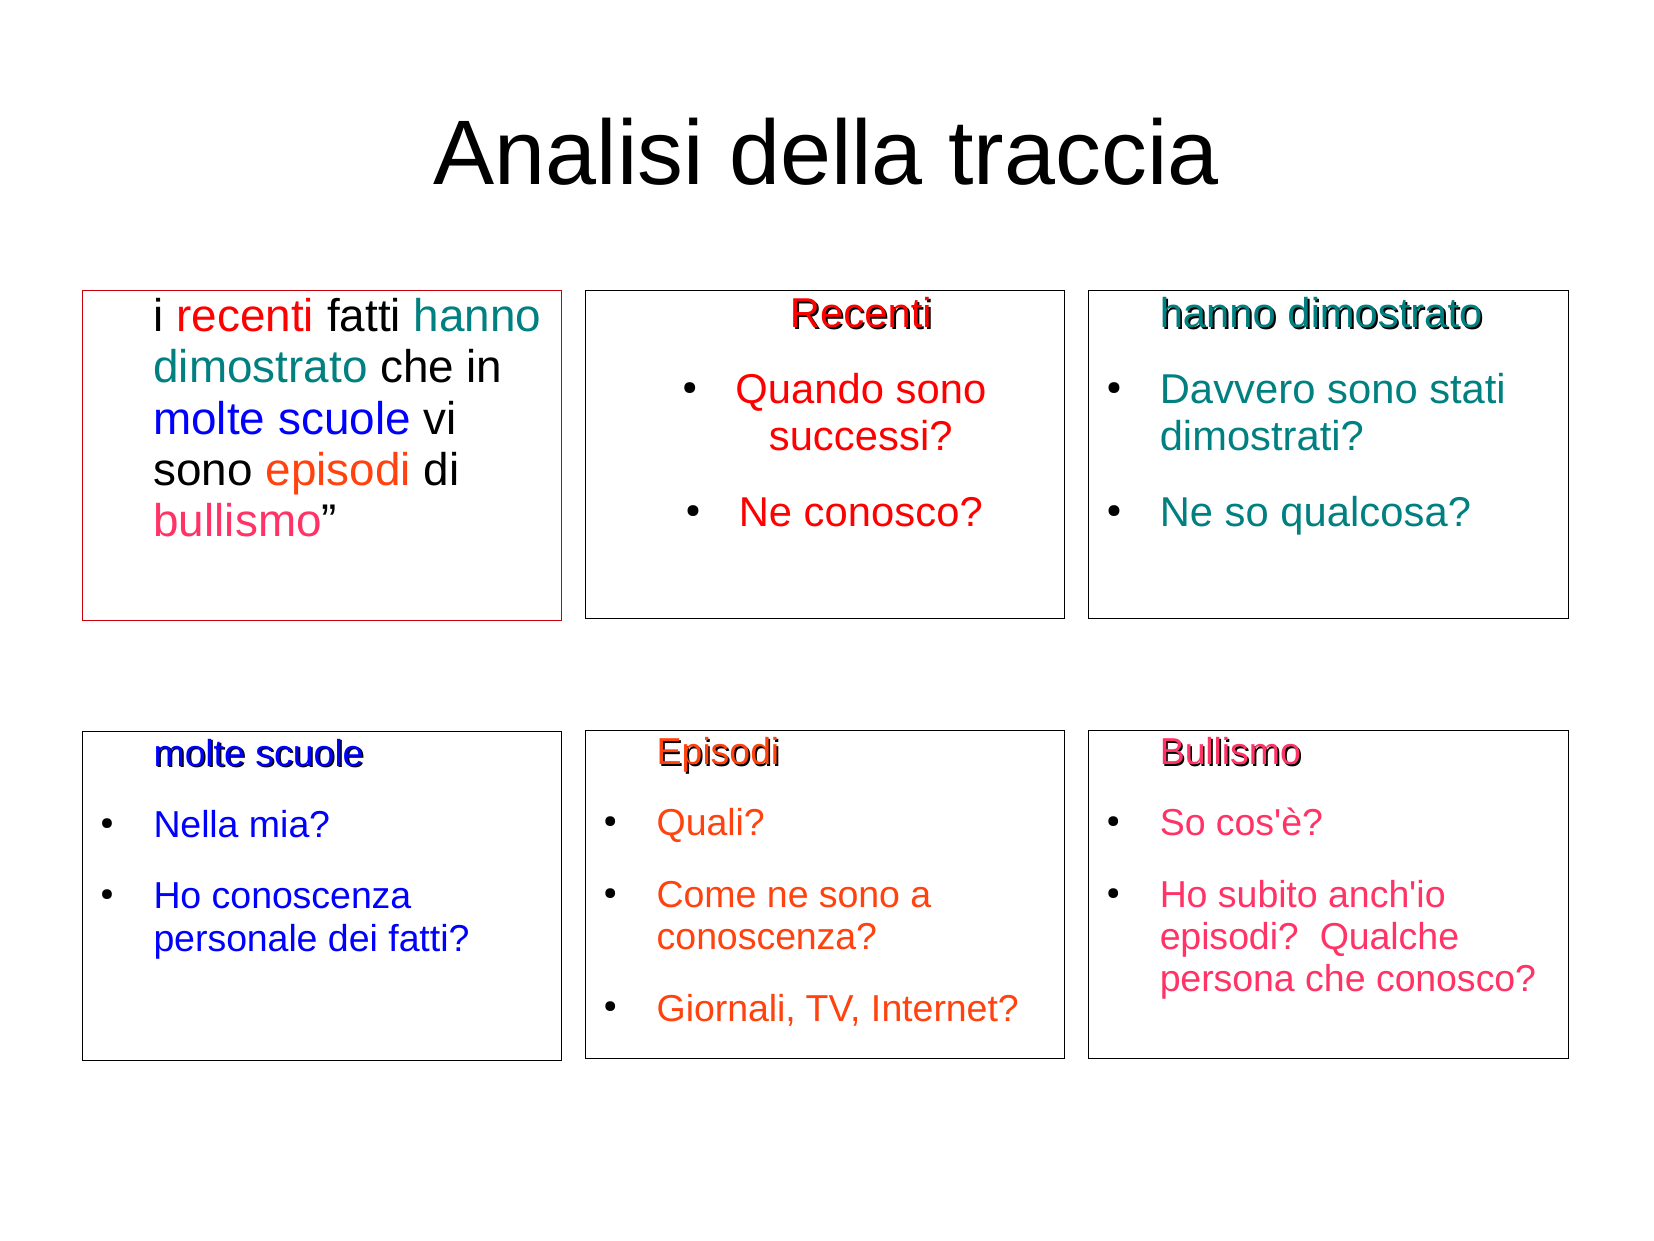

# Analisi della traccia
i recenti fatti hanno dimostrato che in molte scuole vi sono episodi di bullismo”
Recenti
Quando sono successi?
Ne conosco?
hanno dimostrato
Davvero sono stati dimostrati?
Ne so qualcosa?
Episodi
Quali?
Come ne sono a conoscenza?
Giornali, TV, Internet?
Bullismo
So cos'è?
Ho subito anch'io episodi? Qualche persona che conosco?
molte scuole
Nella mia?
Ho conoscenza personale dei fatti?